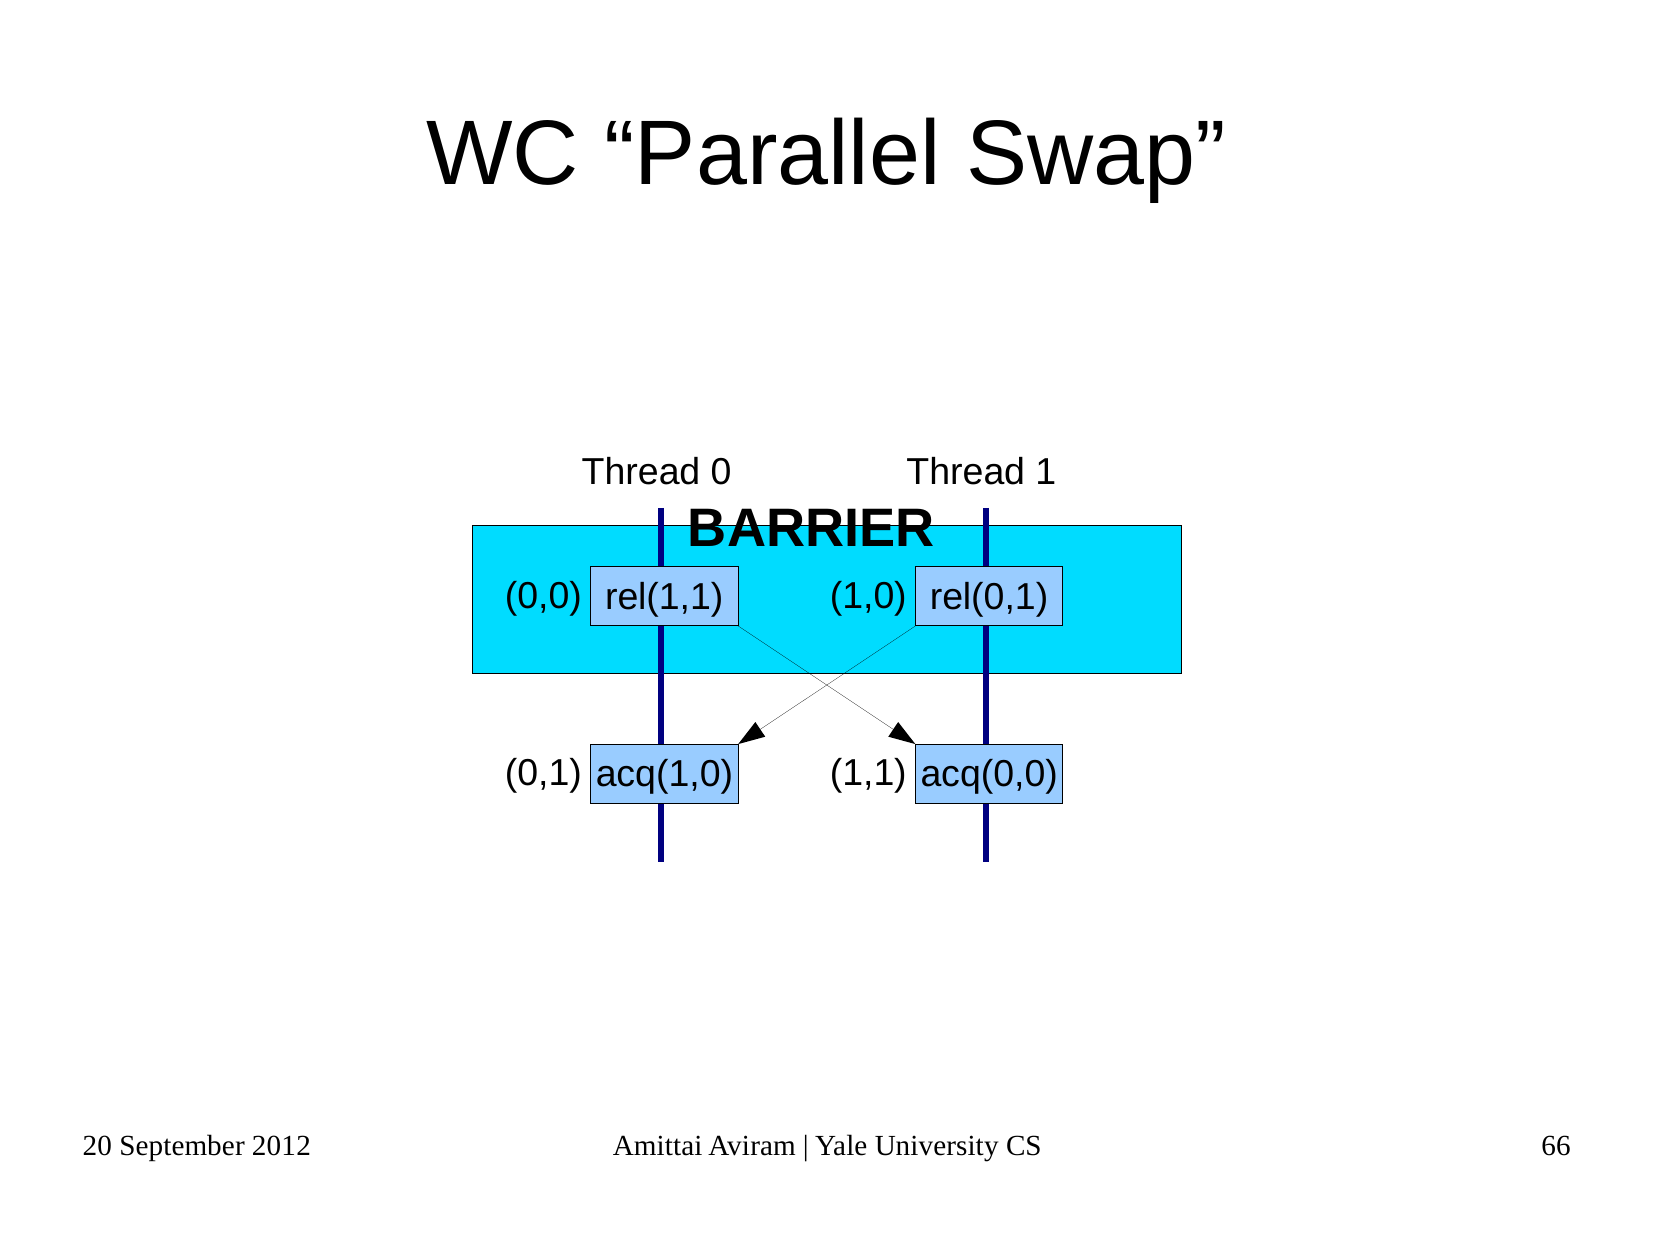

# WC “Parallel Swap”
Thread 0
Thread 1
BARRIER
(0,0)
rel(1,1)
(1,0)
rel(0,1)
(0,1)
acq(1,0)
(1,1)
acq(0,0)
66